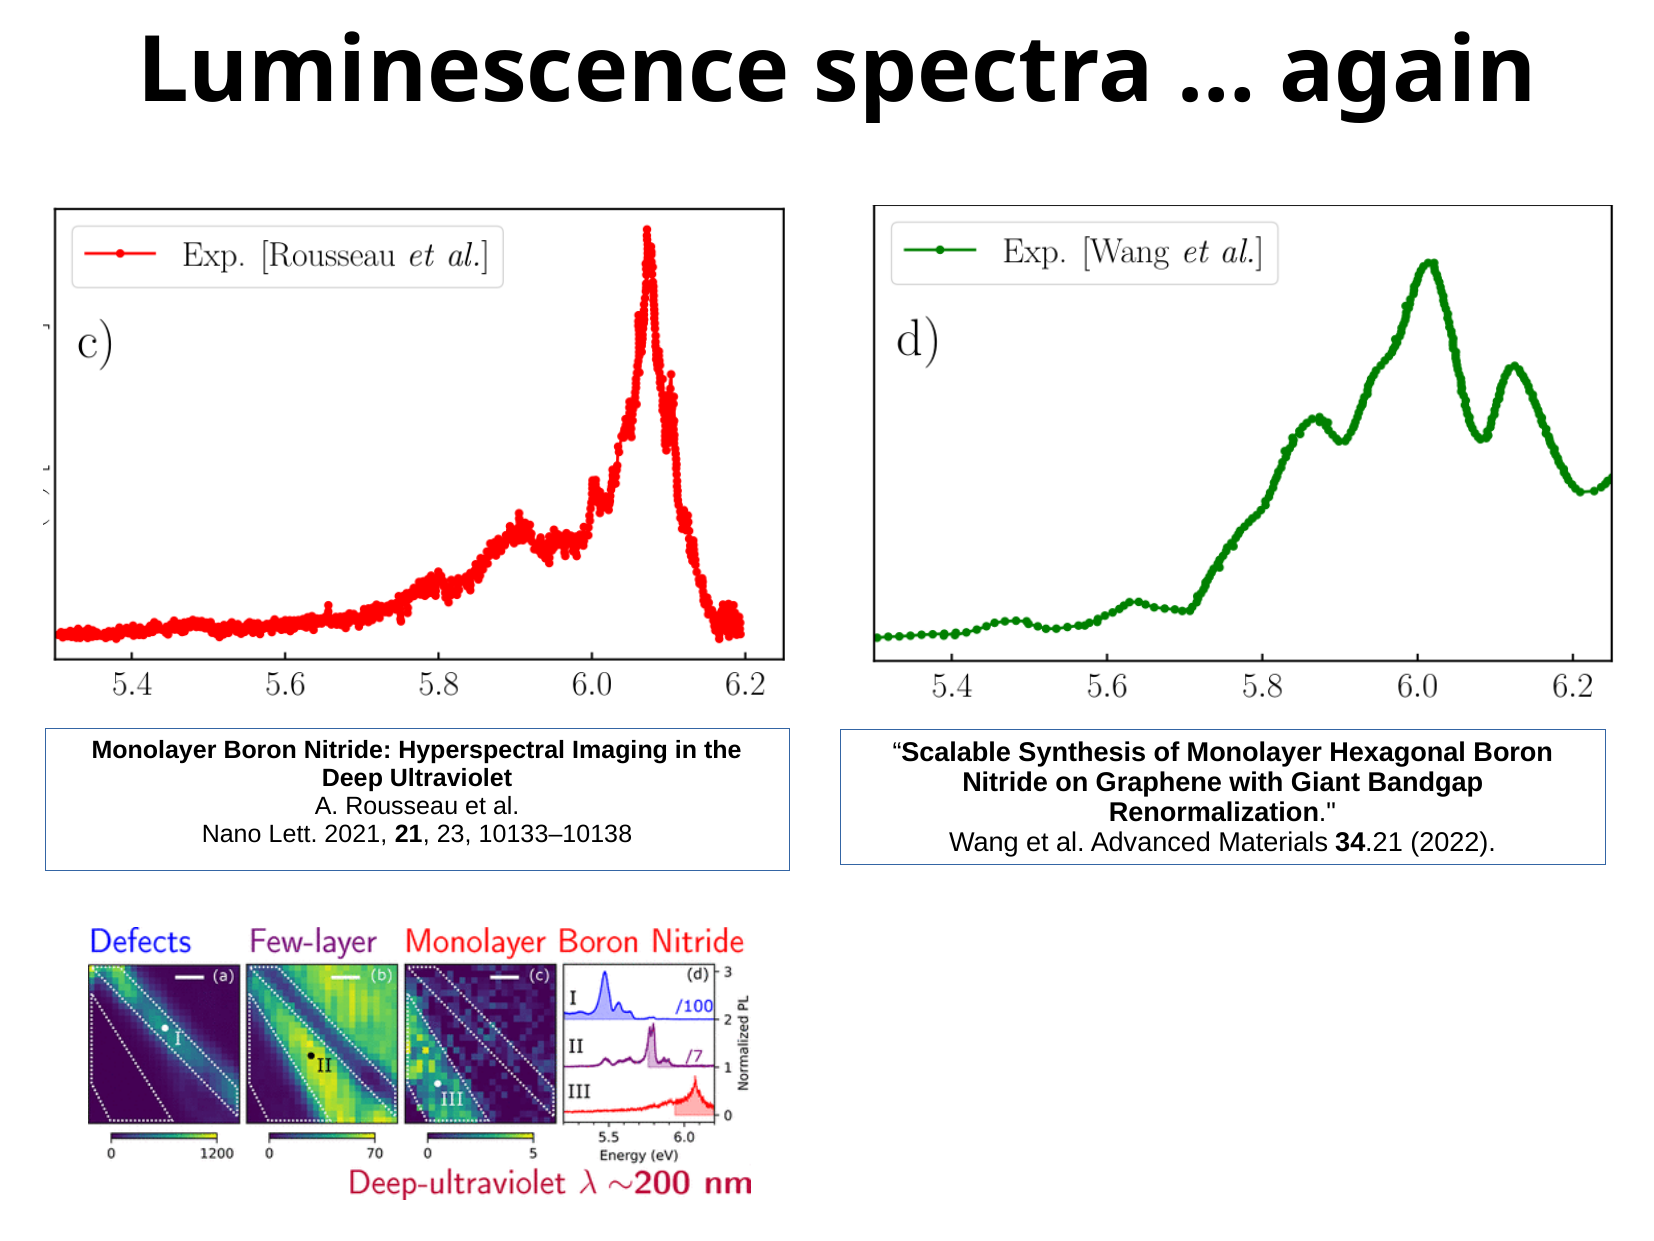

# Luminescence spectra … again
Monolayer Boron Nitride: Hyperspectral Imaging in the Deep Ultraviolet
A. Rousseau et al.
Nano Lett. 2021, 21, 23, 10133–10138
“Scalable Synthesis of Monolayer Hexagonal Boron Nitride on Graphene with Giant Bandgap Renormalization."
Wang et al. Advanced Materials 34.21 (2022).